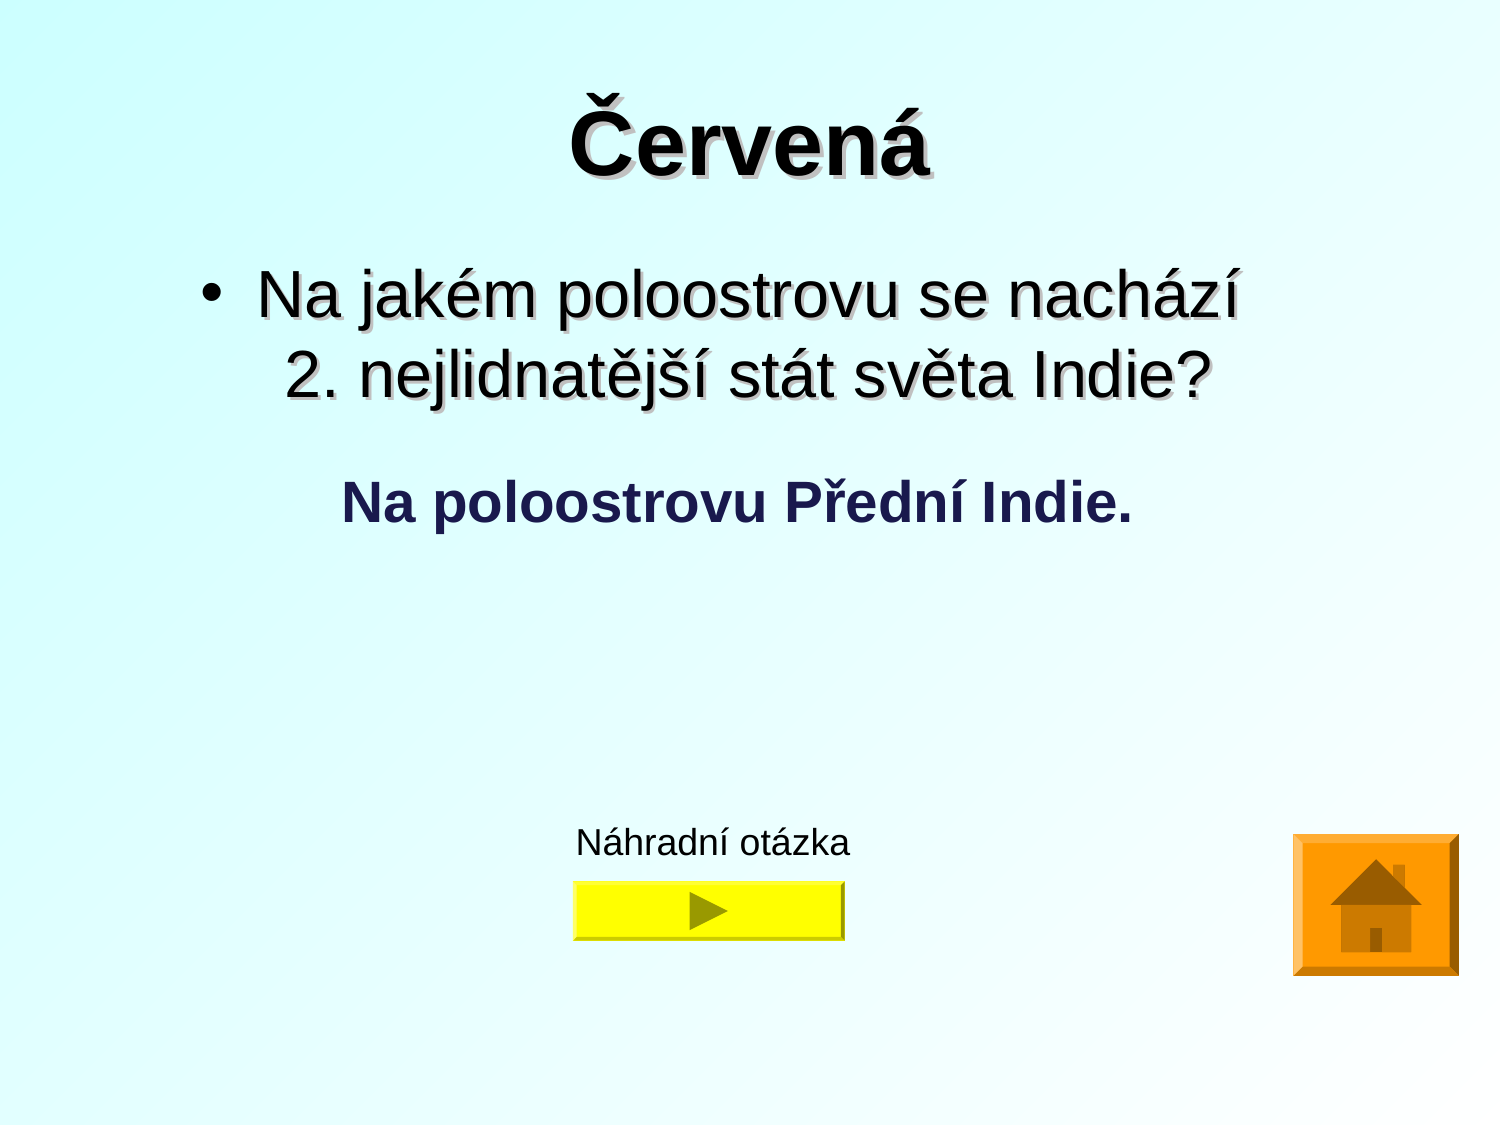

# Červená
Na jakém poloostrovu se nachází 2. nejlidnatější stát světa Indie?
Na poloostrovu Přední Indie.
Náhradní otázka